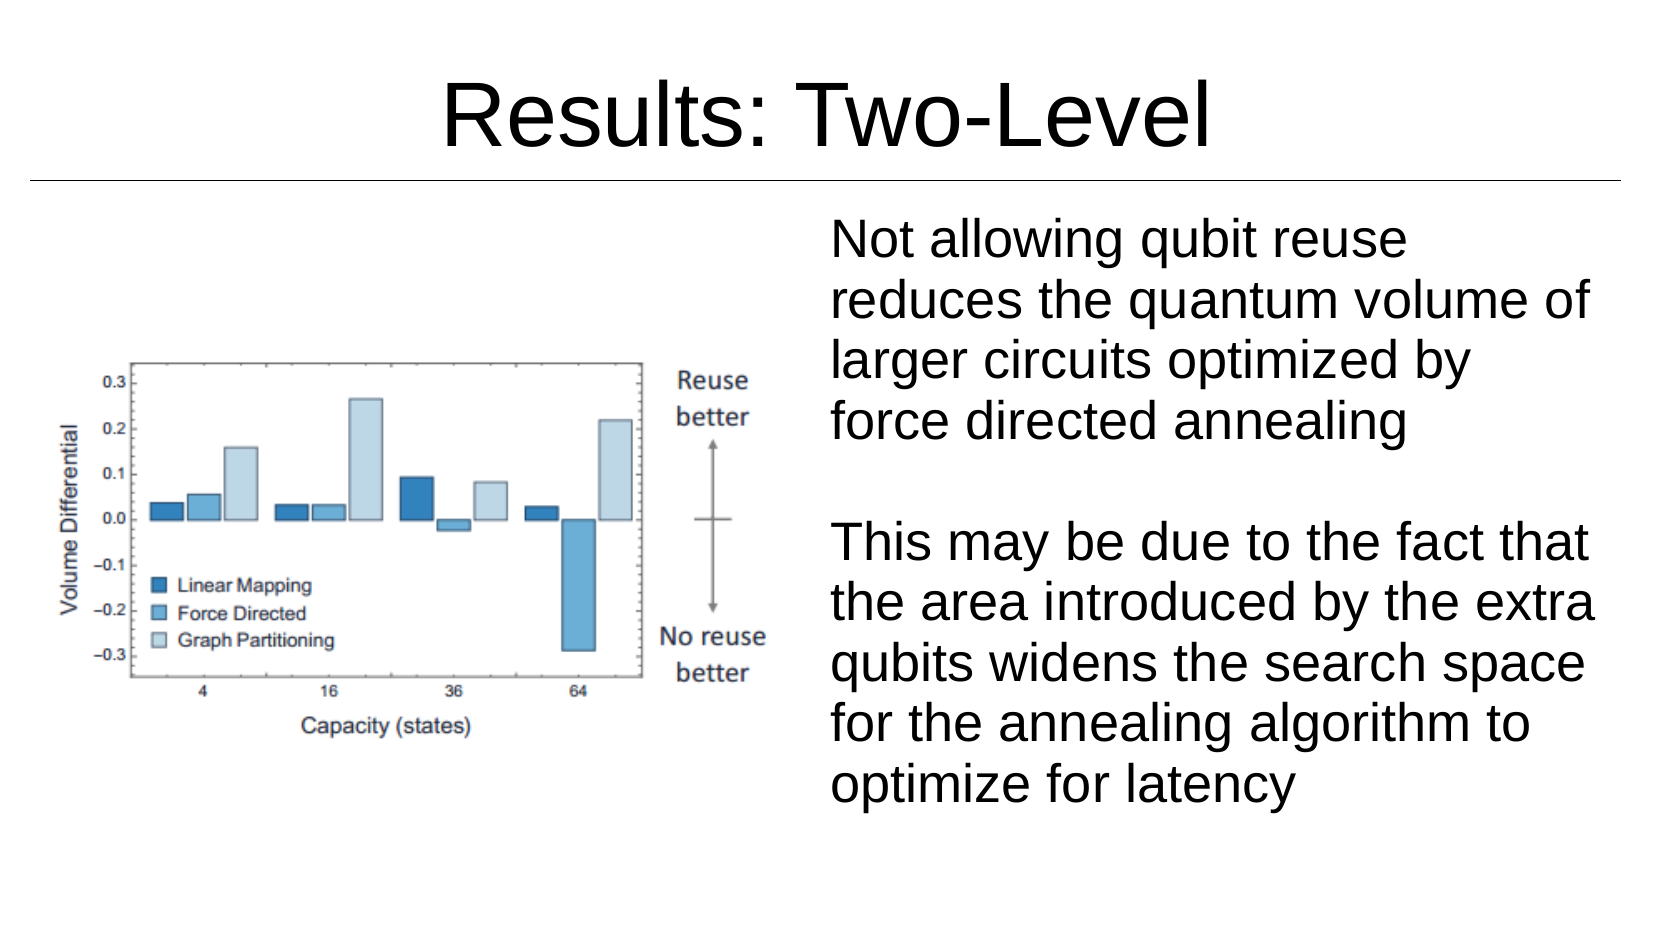

# Results: Two-Level
Not allowing qubit reuse reduces the quantum volume of larger circuits optimized by force directed annealing
This may be due to the fact that the area introduced by the extra qubits widens the search space for the annealing algorithm to optimize for latency